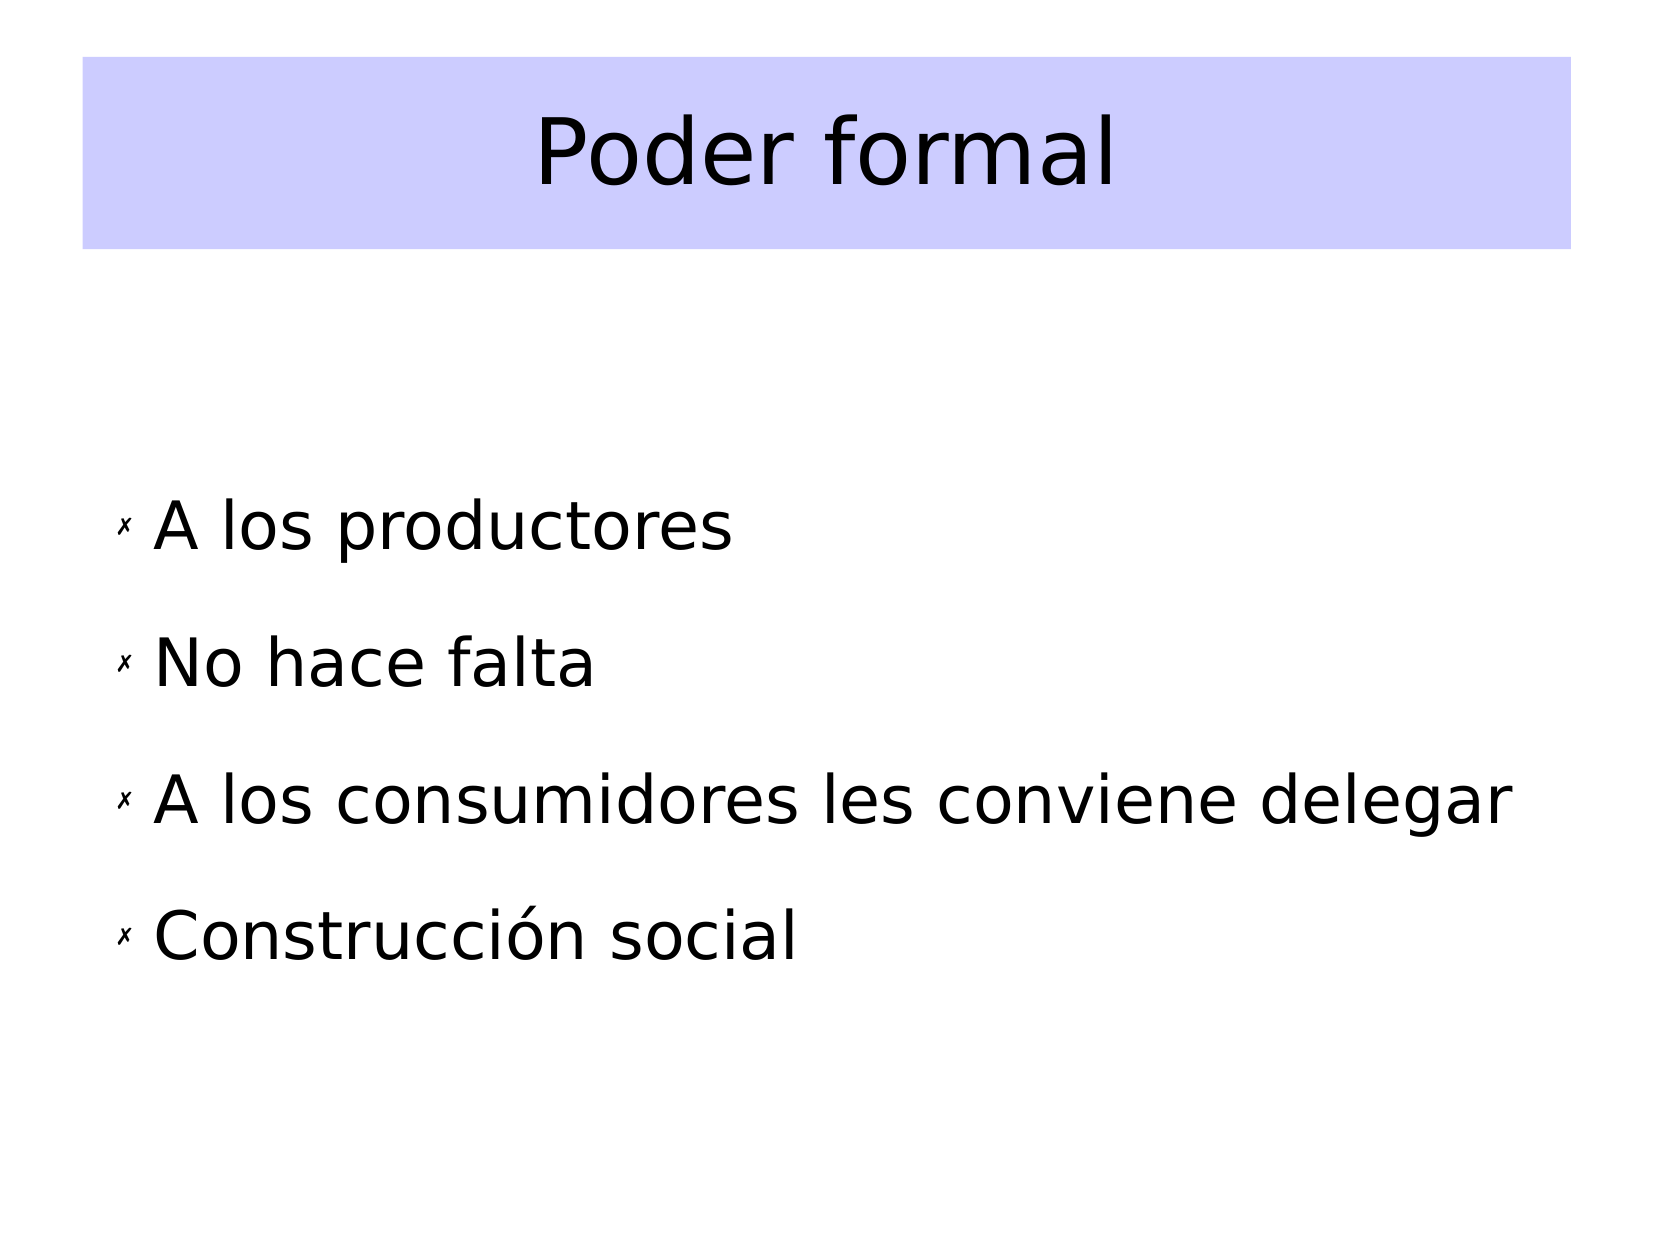

Poder formal
# A los productores
No hace falta
A los consumidores les conviene delegar
Construcción social